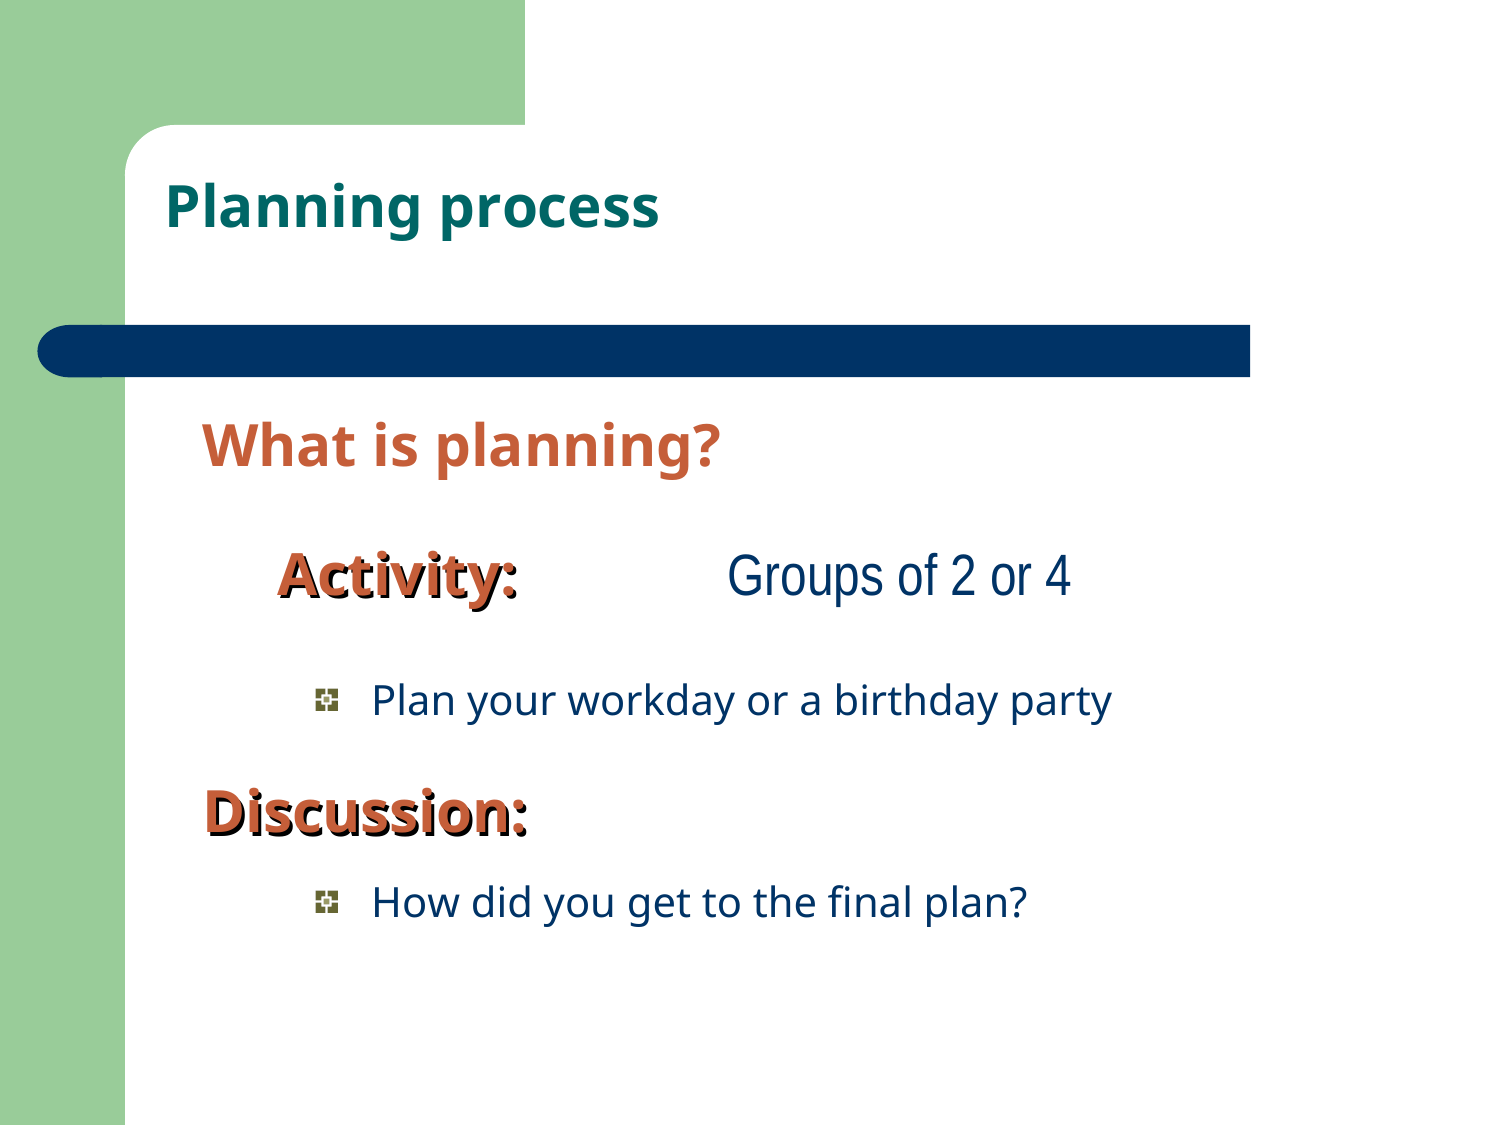

# Planning process
What is planning?
Activity:		Groups of 2 or 4
Plan your workday or a birthday party
How did you get to the final plan?
Discussion: